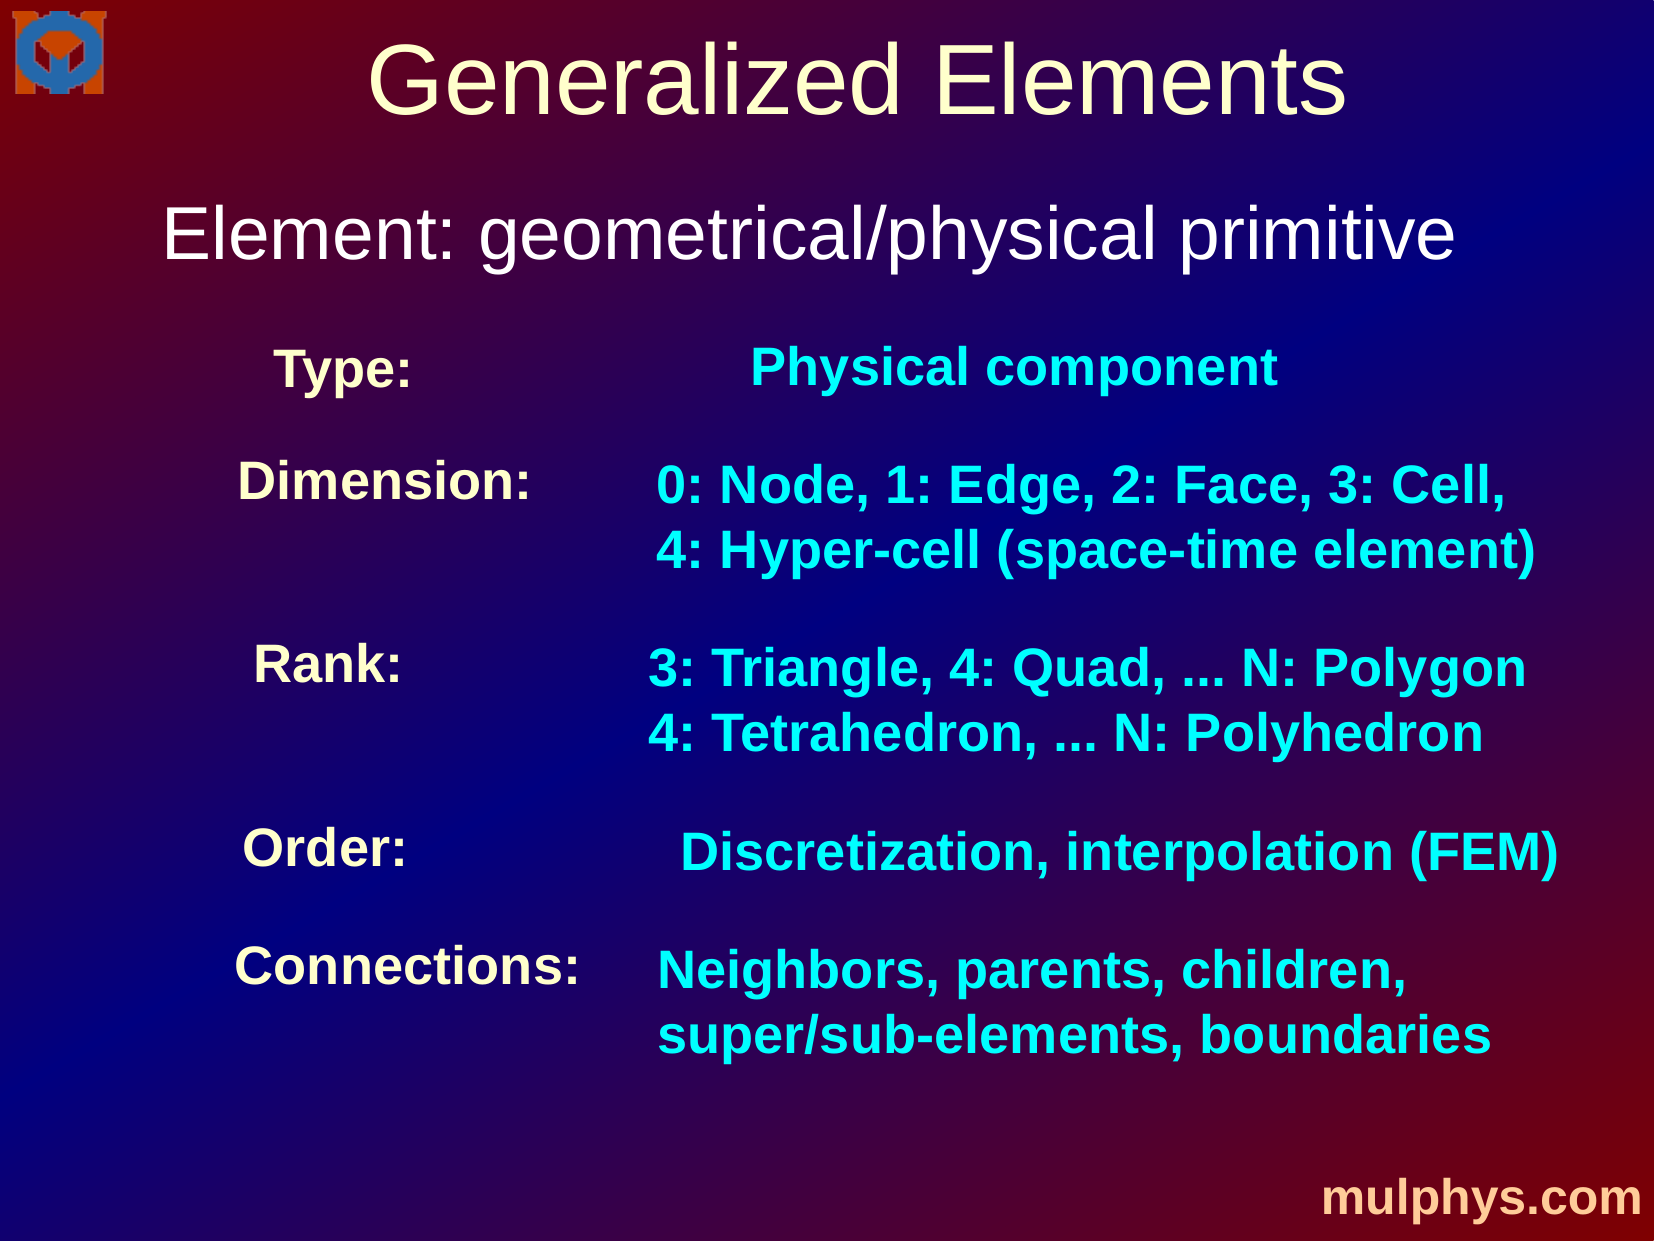

# Generalized Elements
Element: geometrical/physical primitive
Physical component
Type:
Dimension:
0: Node, 1: Edge, 2: Face, 3: Cell,
4: Hyper-cell (space-time element)
Rank:
3: Triangle, 4: Quad, ... N: Polygon
4: Tetrahedron, ... N: Polyhedron
Order:
Discretization, interpolation (FEM)
Connections:
Neighbors, parents, children,
super/sub-elements, boundaries
mulphys.com